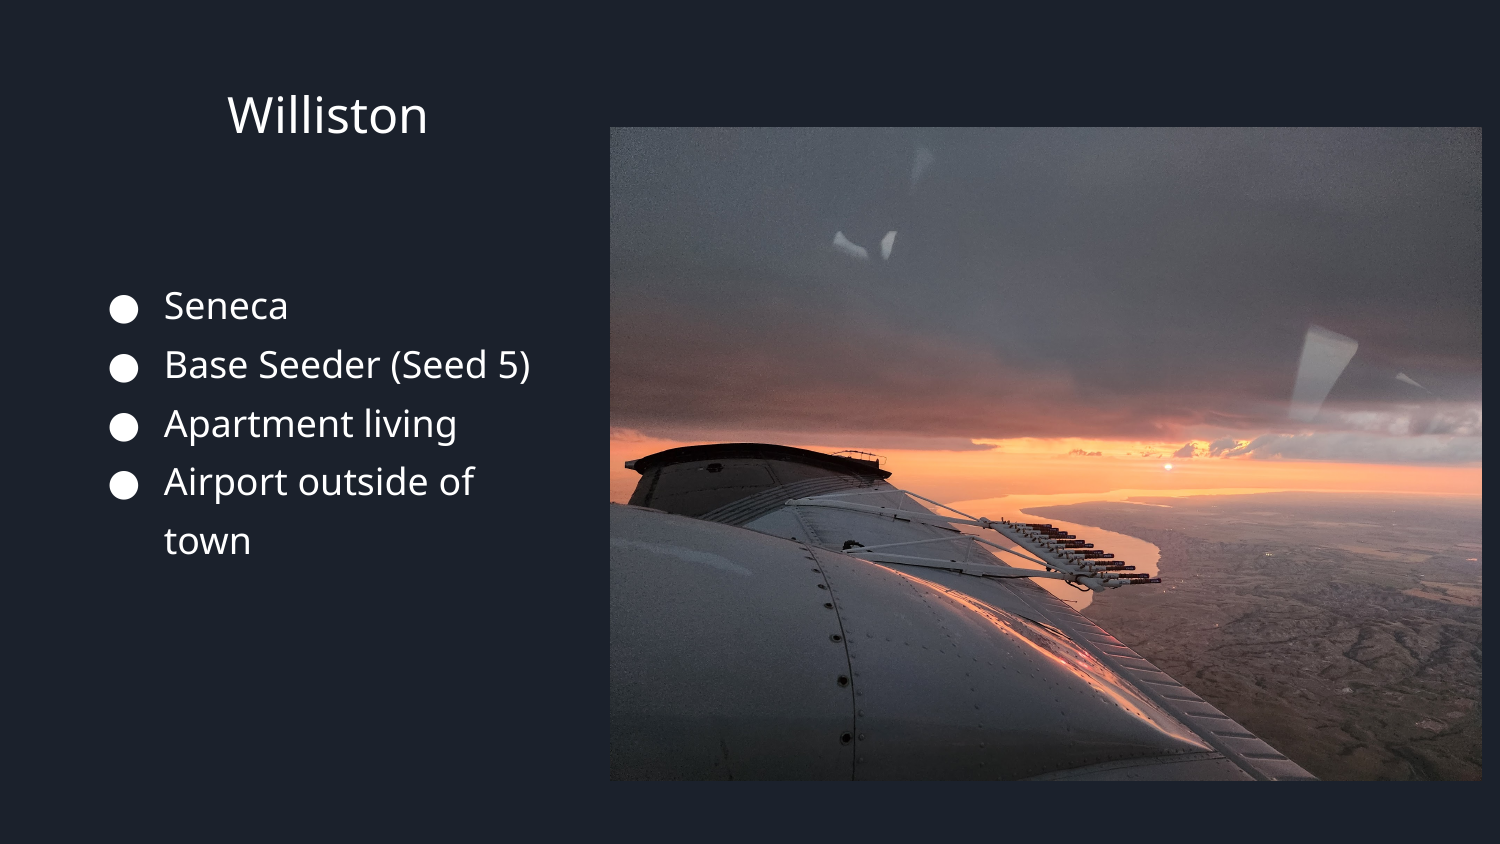

# Williston
Seneca
Base Seeder (Seed 5)
Apartment living
Airport outside of town